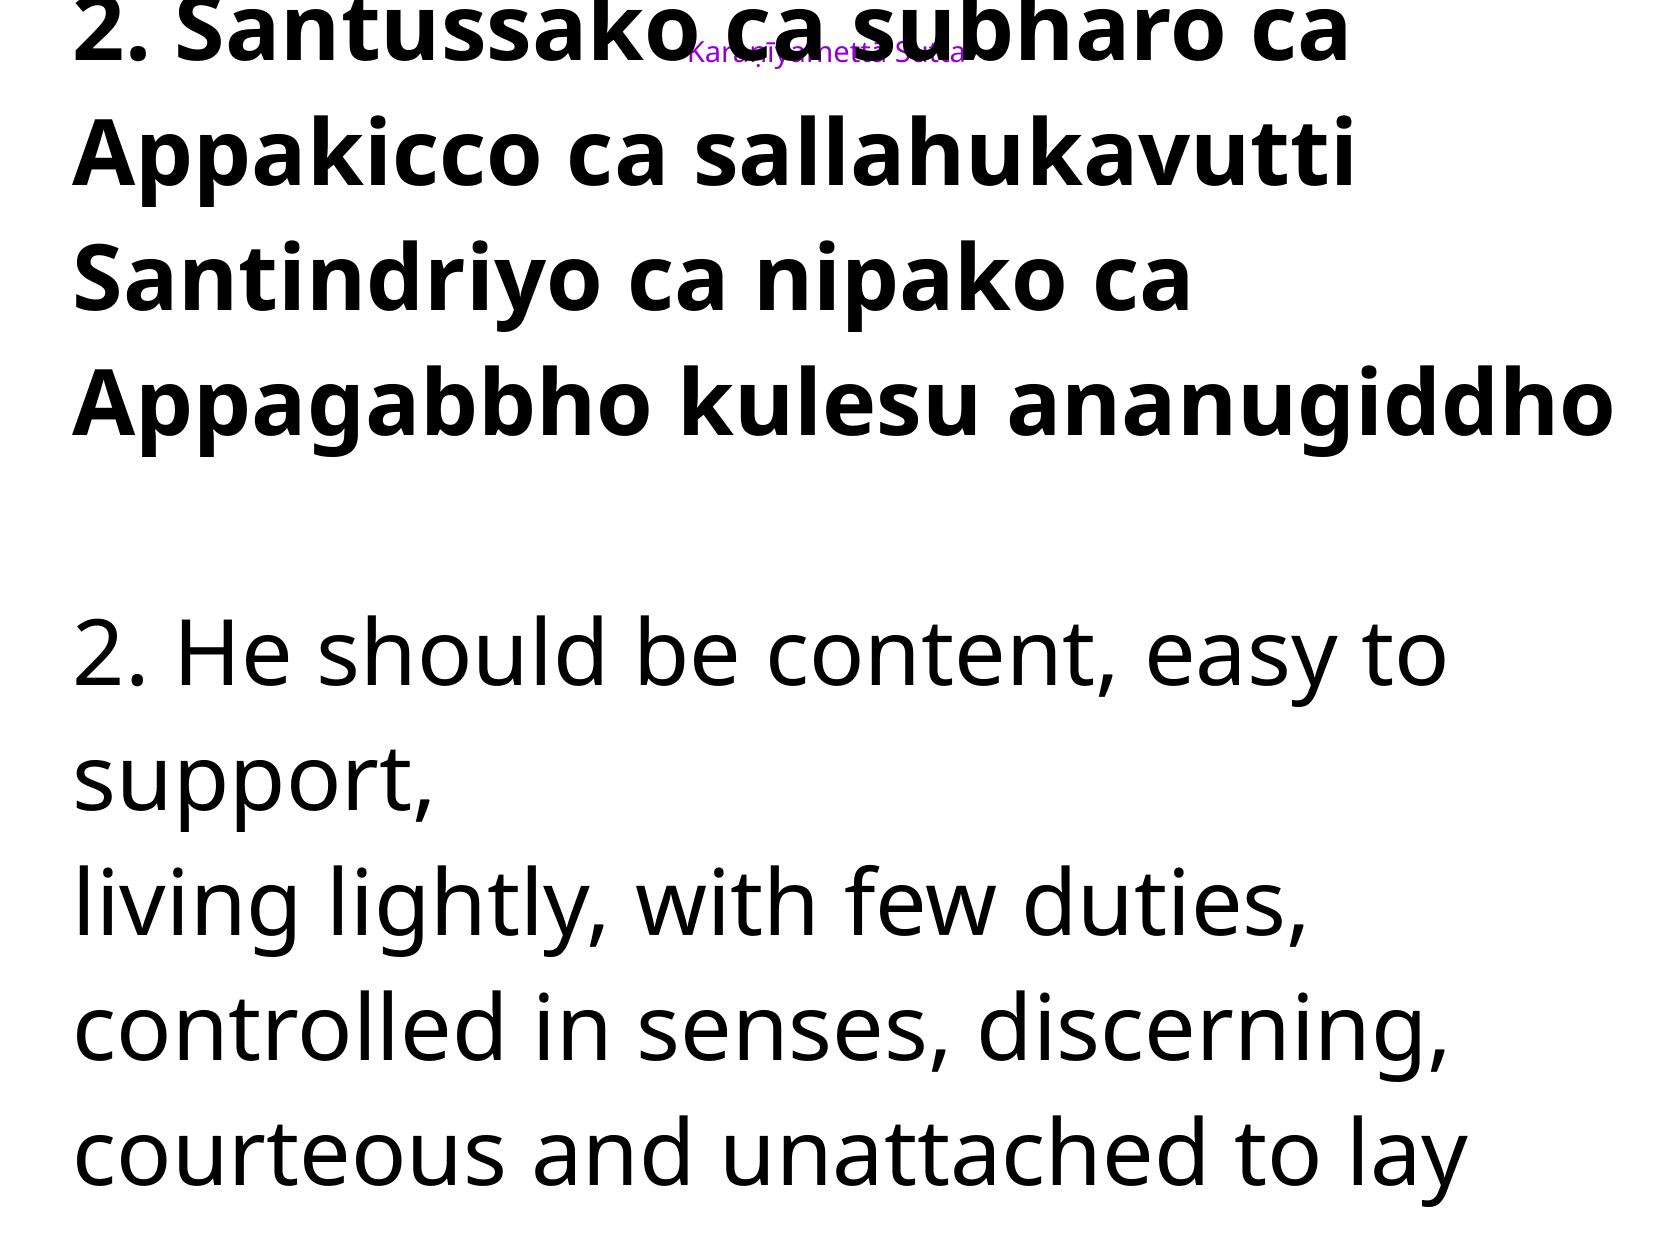

2. Santussako ca subharo ca
Appakicco ca sallahukavutti
Santindriyo ca nipako ca
Appagabbho kulesu ananugiddho
2. He should be content, easy to support,
living lightly, with few duties,
controlled in senses, discerning,
courteous and unattached to lay supporters.
# Karaṇīyamettā Sutta